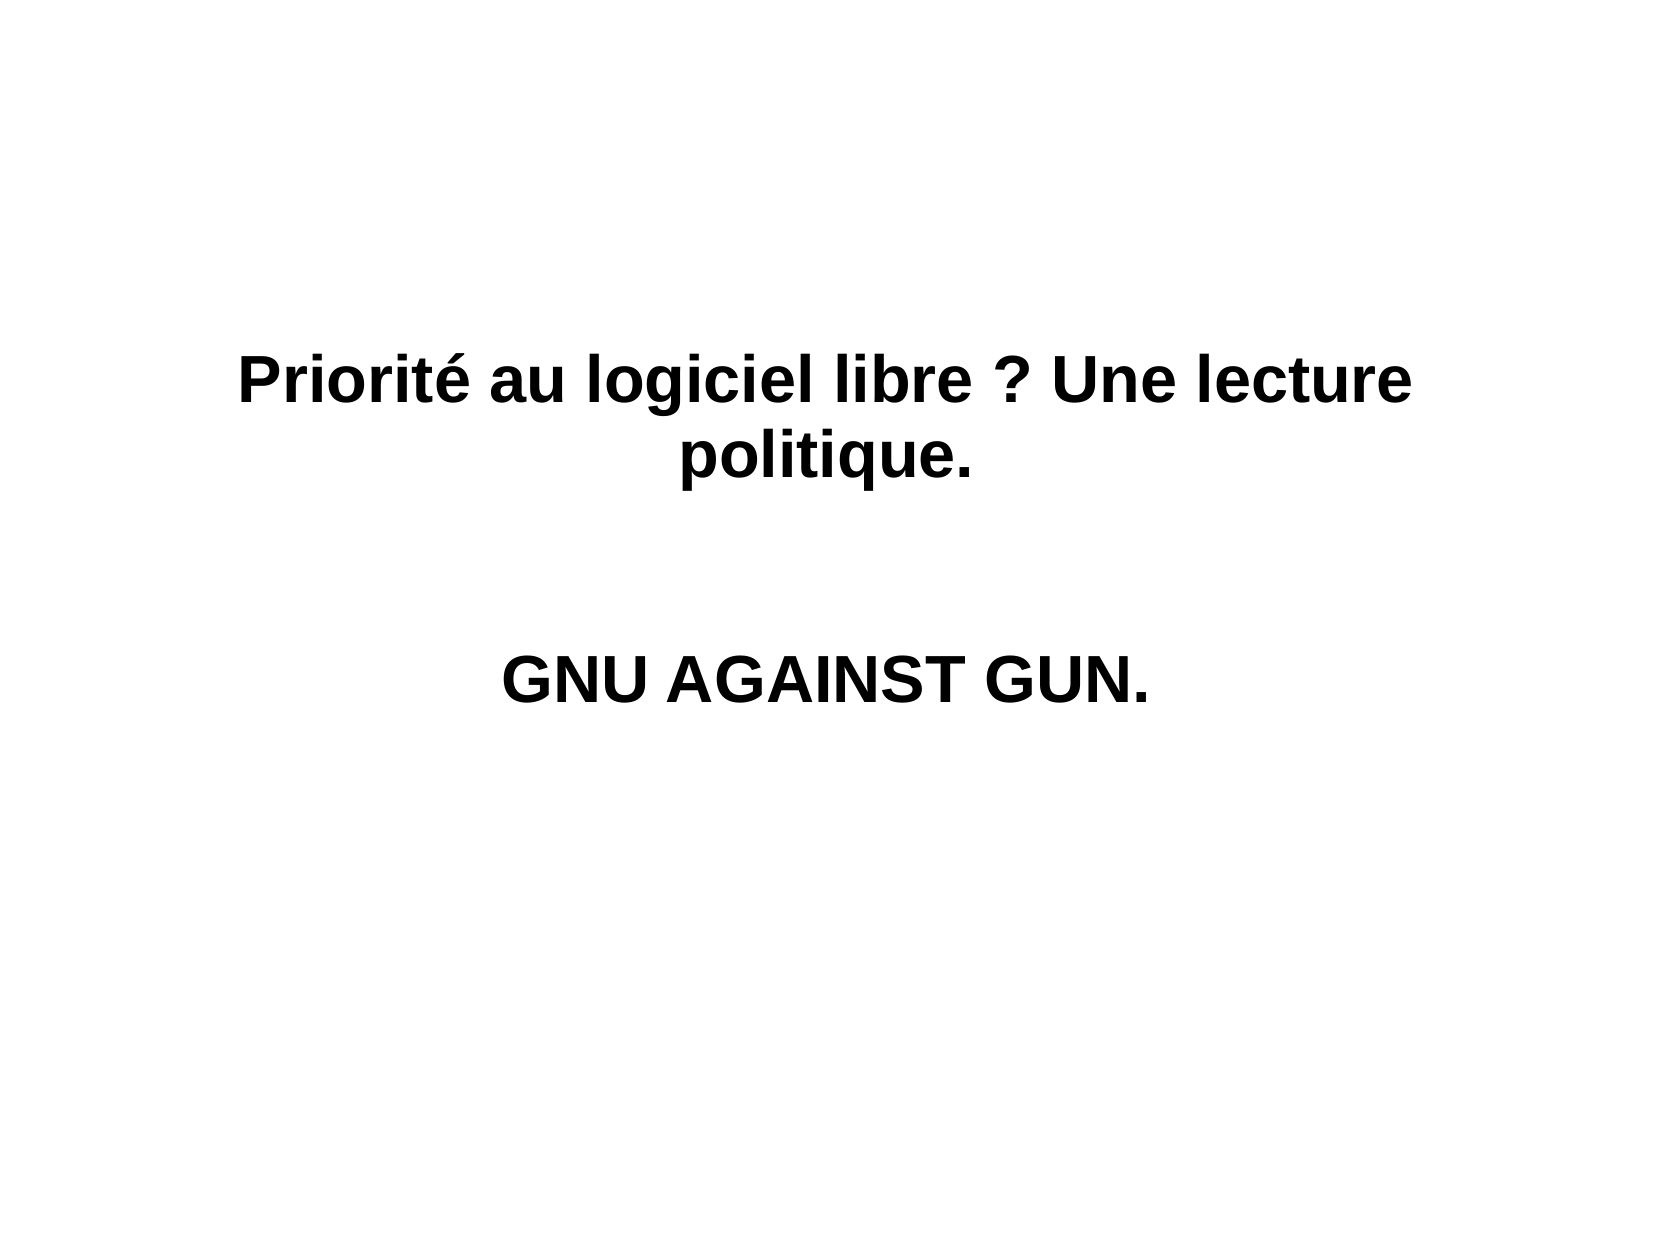

# Priorité au logiciel libre ? Une lecture politique.
GNU AGAINST GUN.